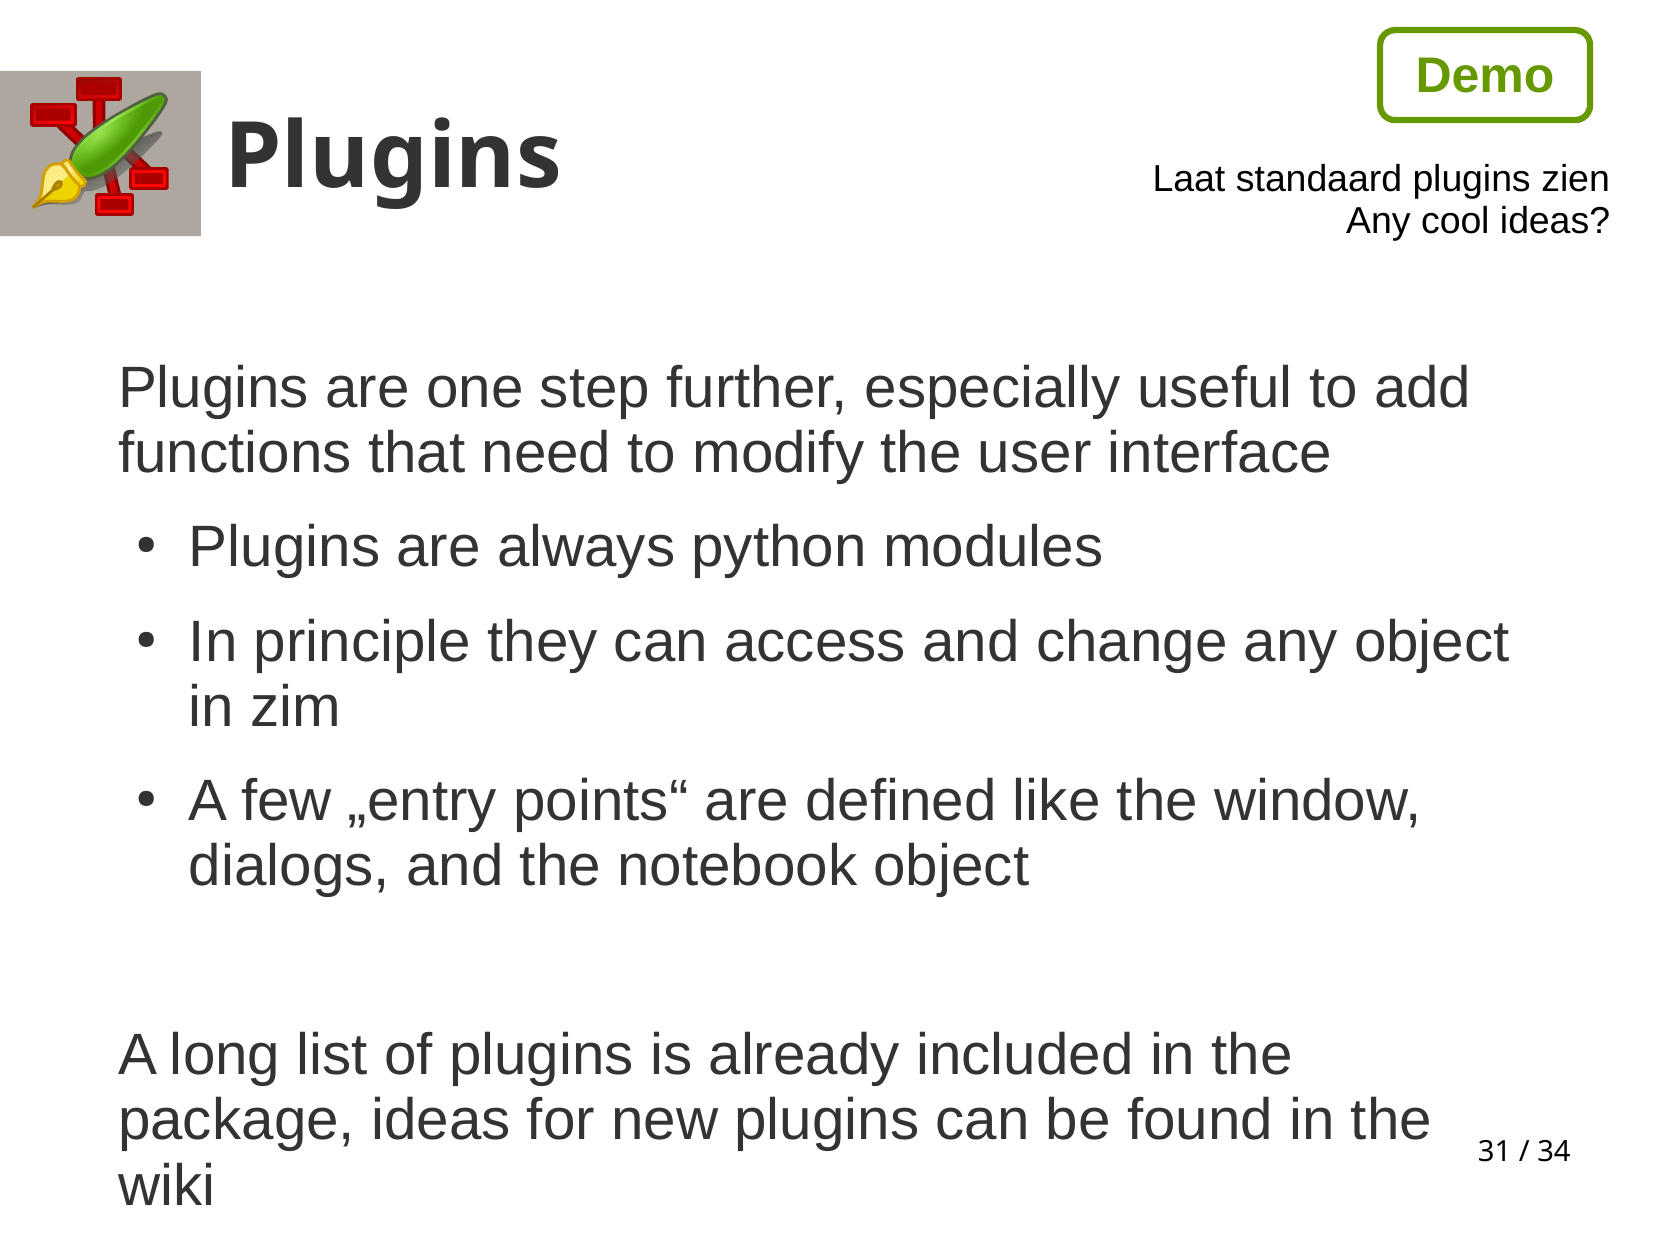

Demo
# Plugins
Laat standaard plugins zien
Any cool ideas?
Plugins are one step further, especially useful to add functions that need to modify the user interface
Plugins are always python modules
In principle they can access and change any object in zim
A few „entry points“ are defined like the window, dialogs, and the notebook object
A long list of plugins is already included in the package, ideas for new plugins can be found in the wiki
31